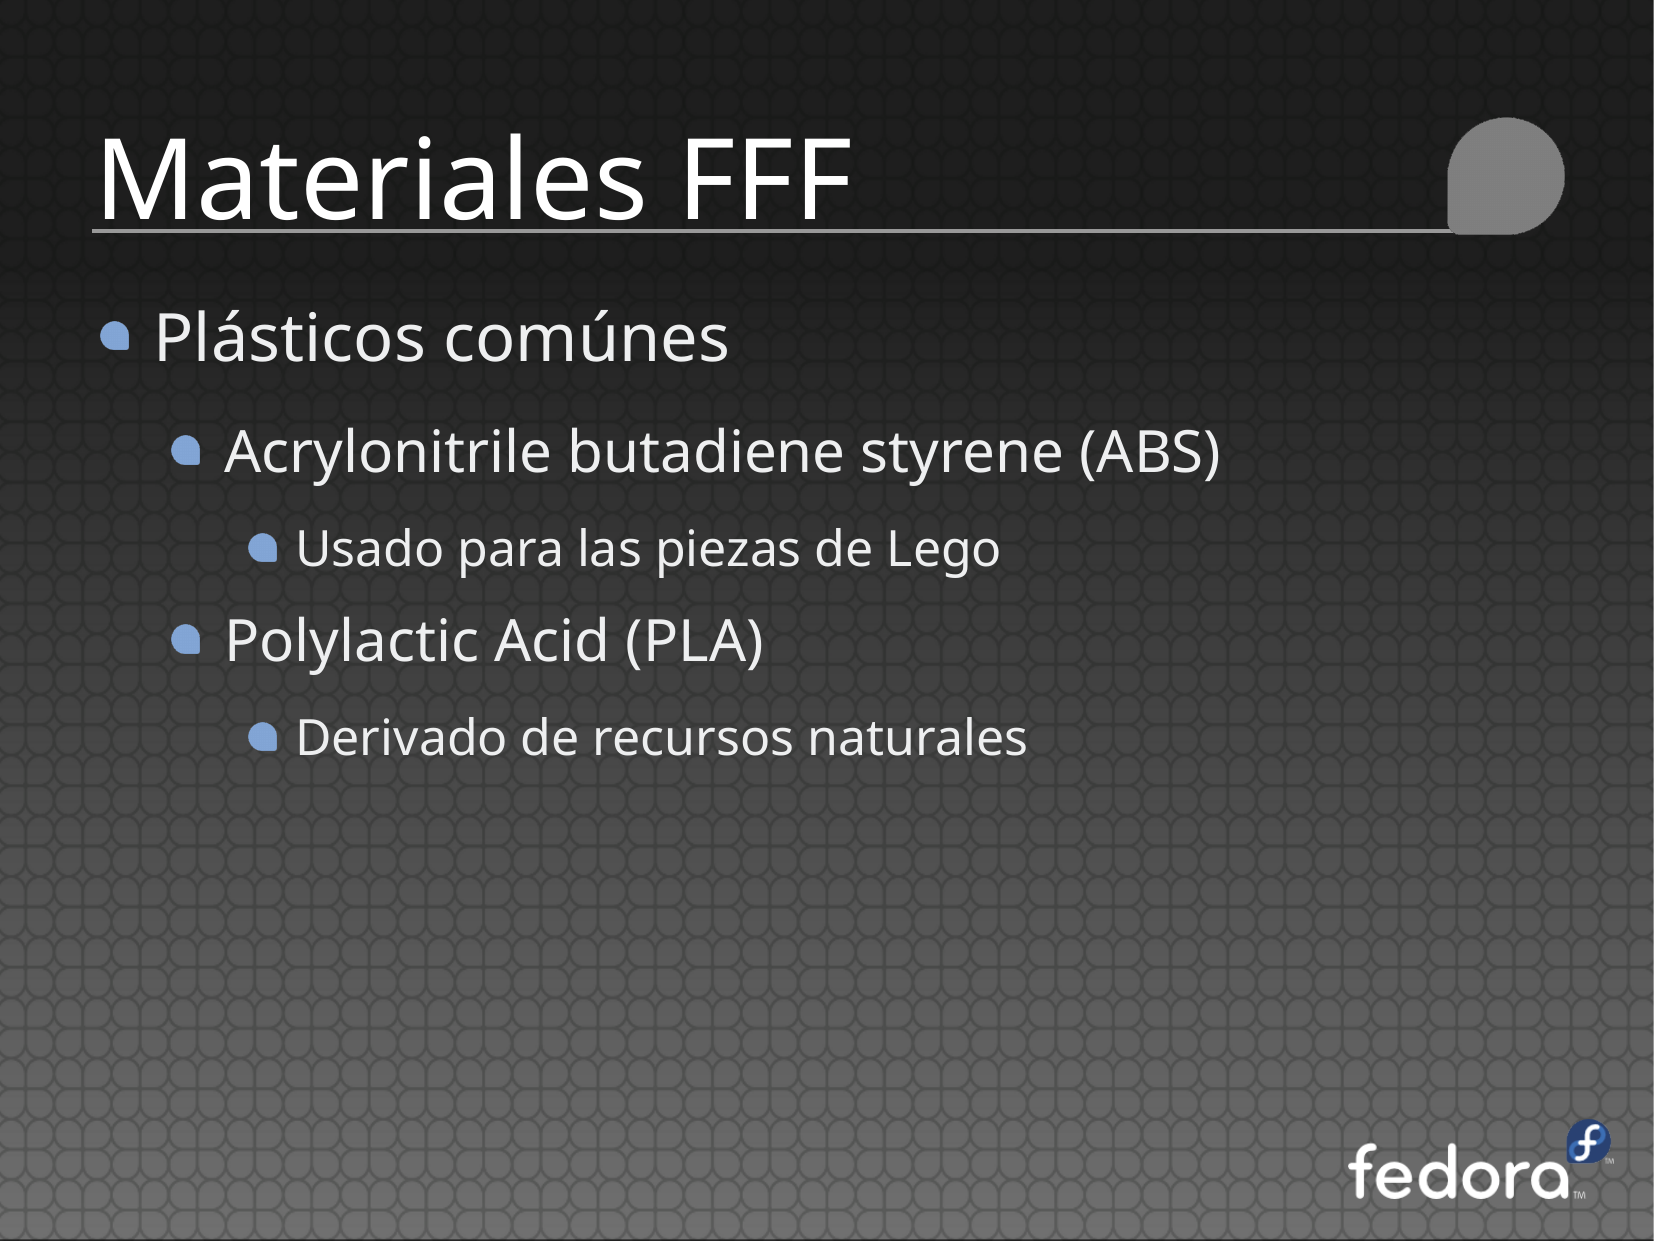

Materiales FFF
# Plásticos comúnes
Acrylonitrile butadiene styrene (ABS)
Usado para las piezas de Lego
Polylactic Acid (PLA)
Derivado de recursos naturales